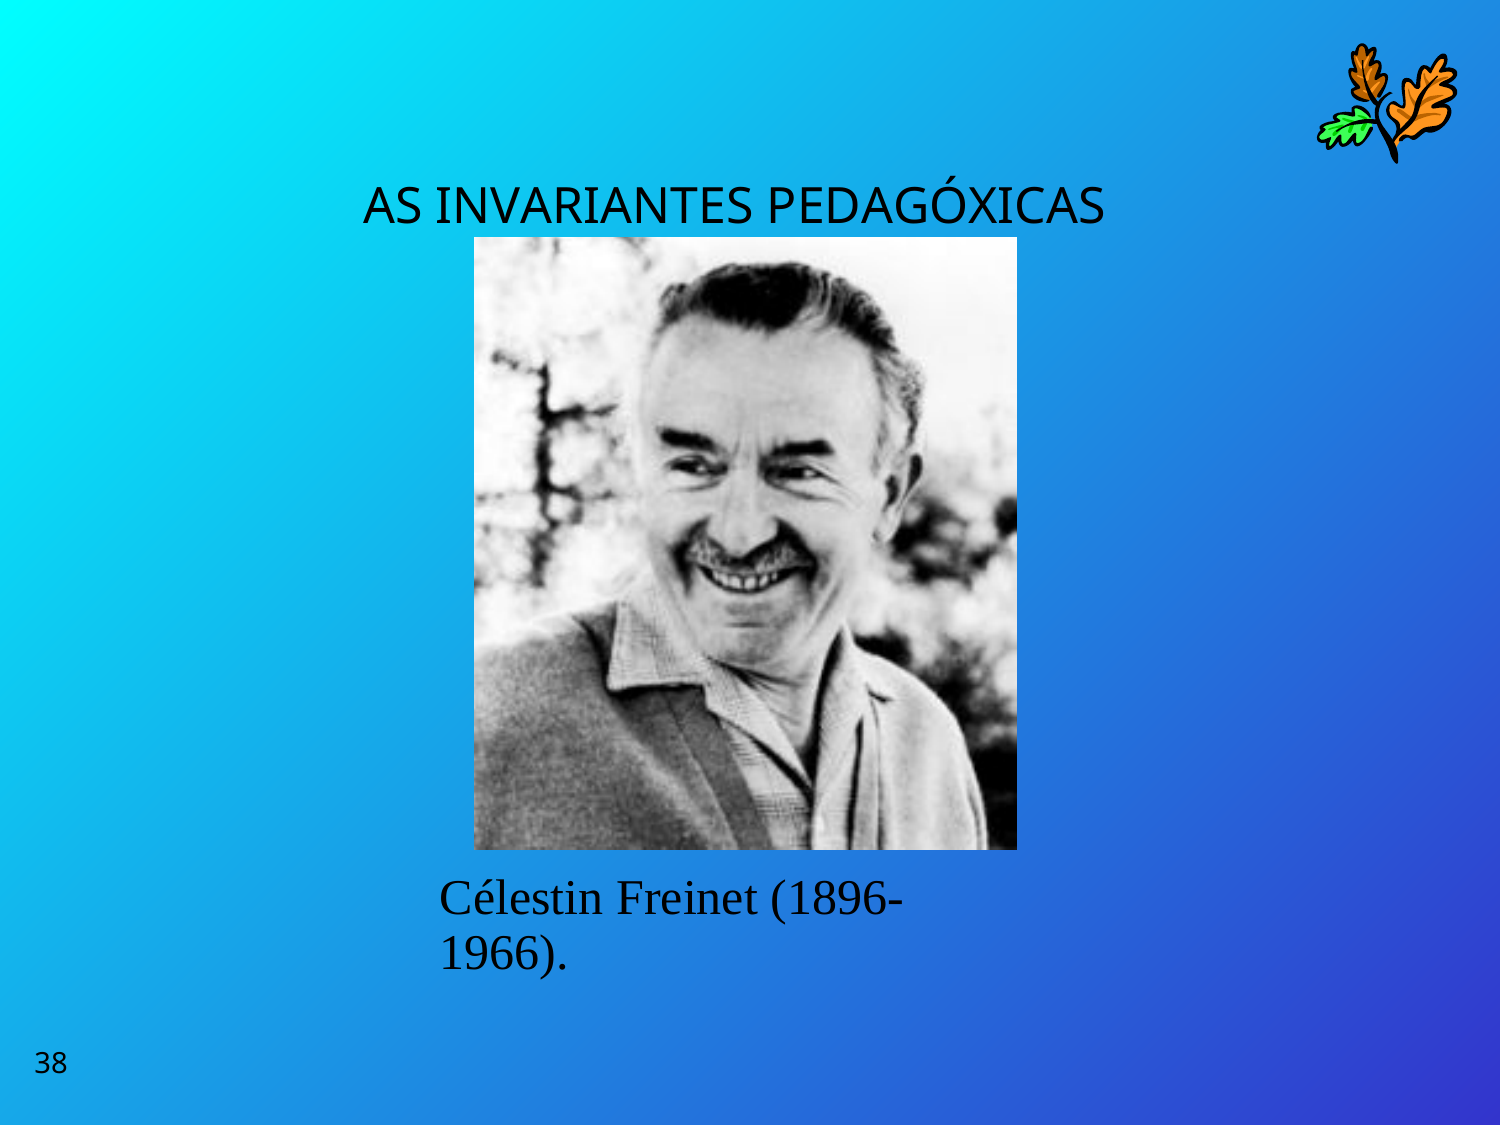

AS INVARIANTES PEDAGÓXICAS
Célestin Freinet (1896-1966).
38